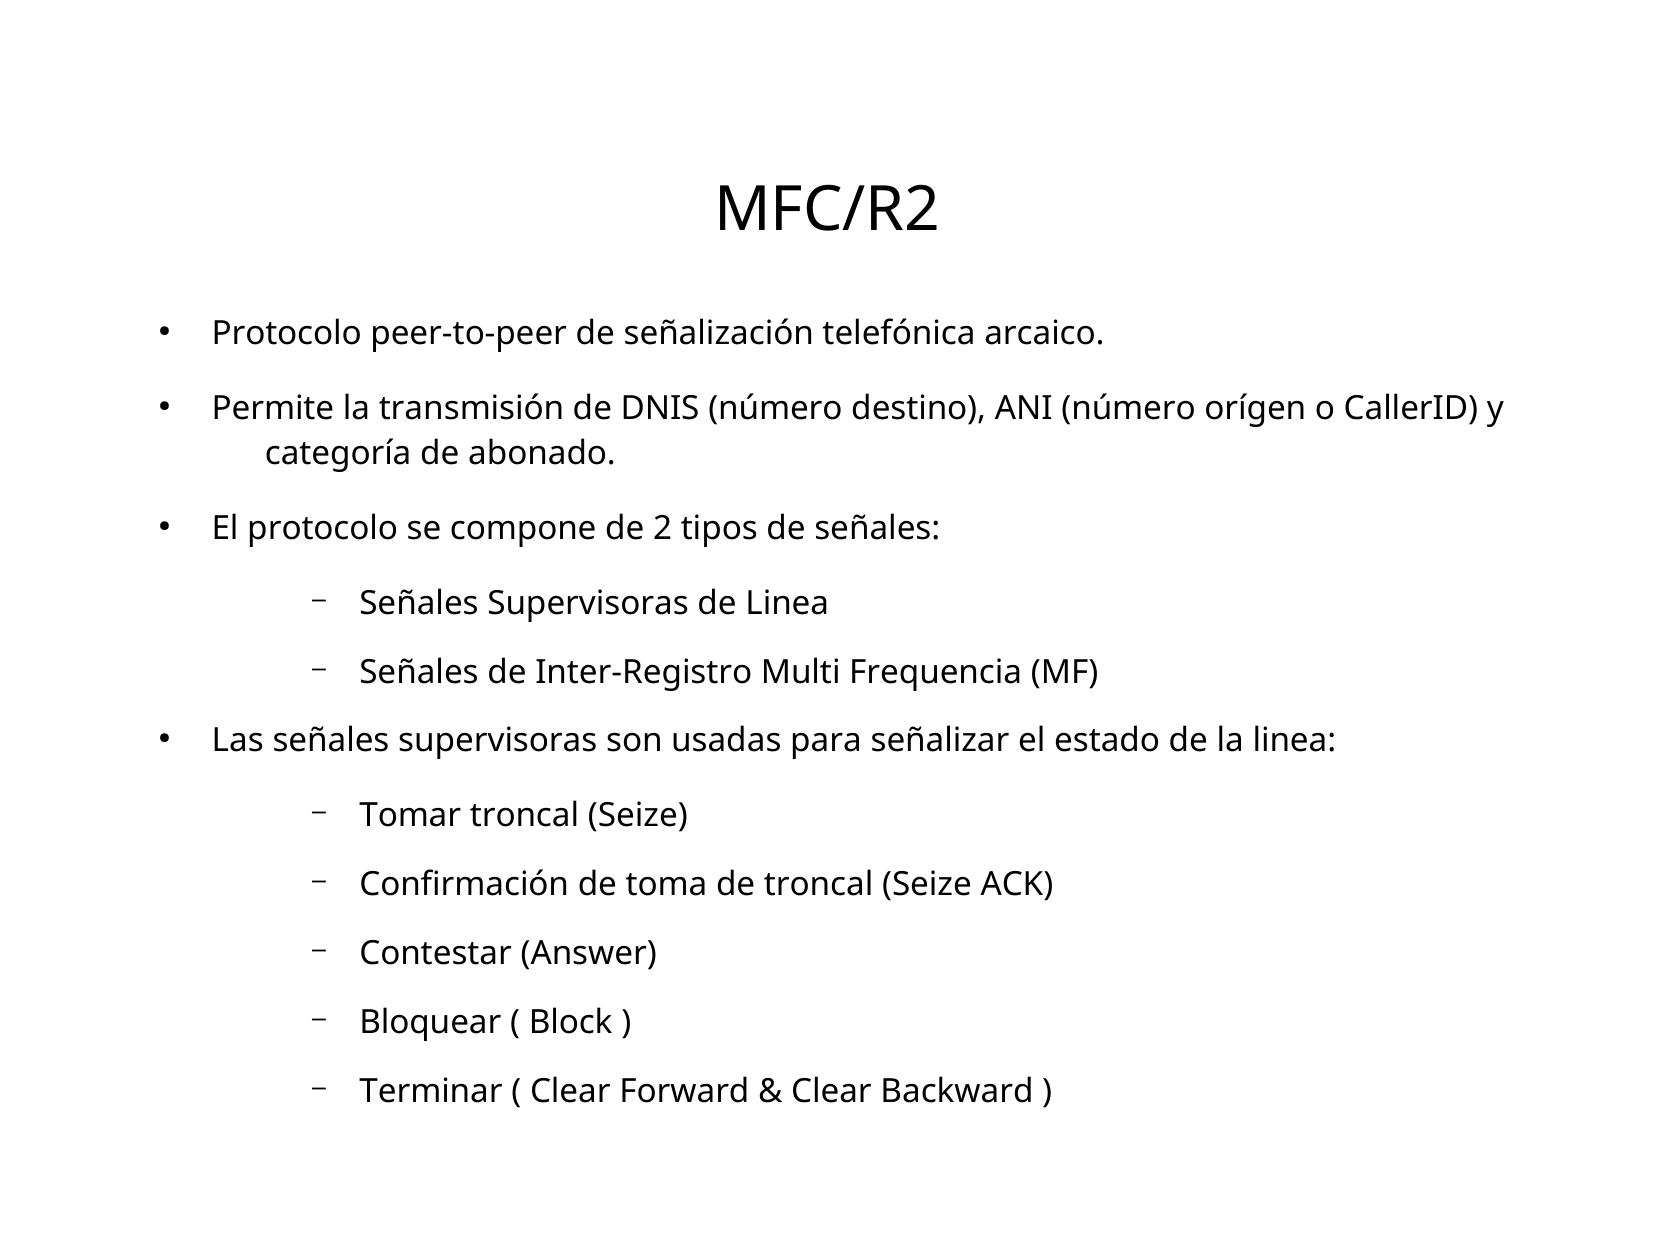

# MFC/R2
Protocolo peer-to-peer de señalización telefónica arcaico.
Permite la transmisión de DNIS (número destino), ANI (número orígen o CallerID) y categoría de abonado.
El protocolo se compone de 2 tipos de señales:
Señales Supervisoras de Linea
Señales de Inter-Registro Multi Frequencia (MF)
Las señales supervisoras son usadas para señalizar el estado de la linea:
Tomar troncal (Seize)
Confirmación de toma de troncal (Seize ACK)
Contestar (Answer)
Bloquear ( Block )
Terminar ( Clear Forward & Clear Backward )